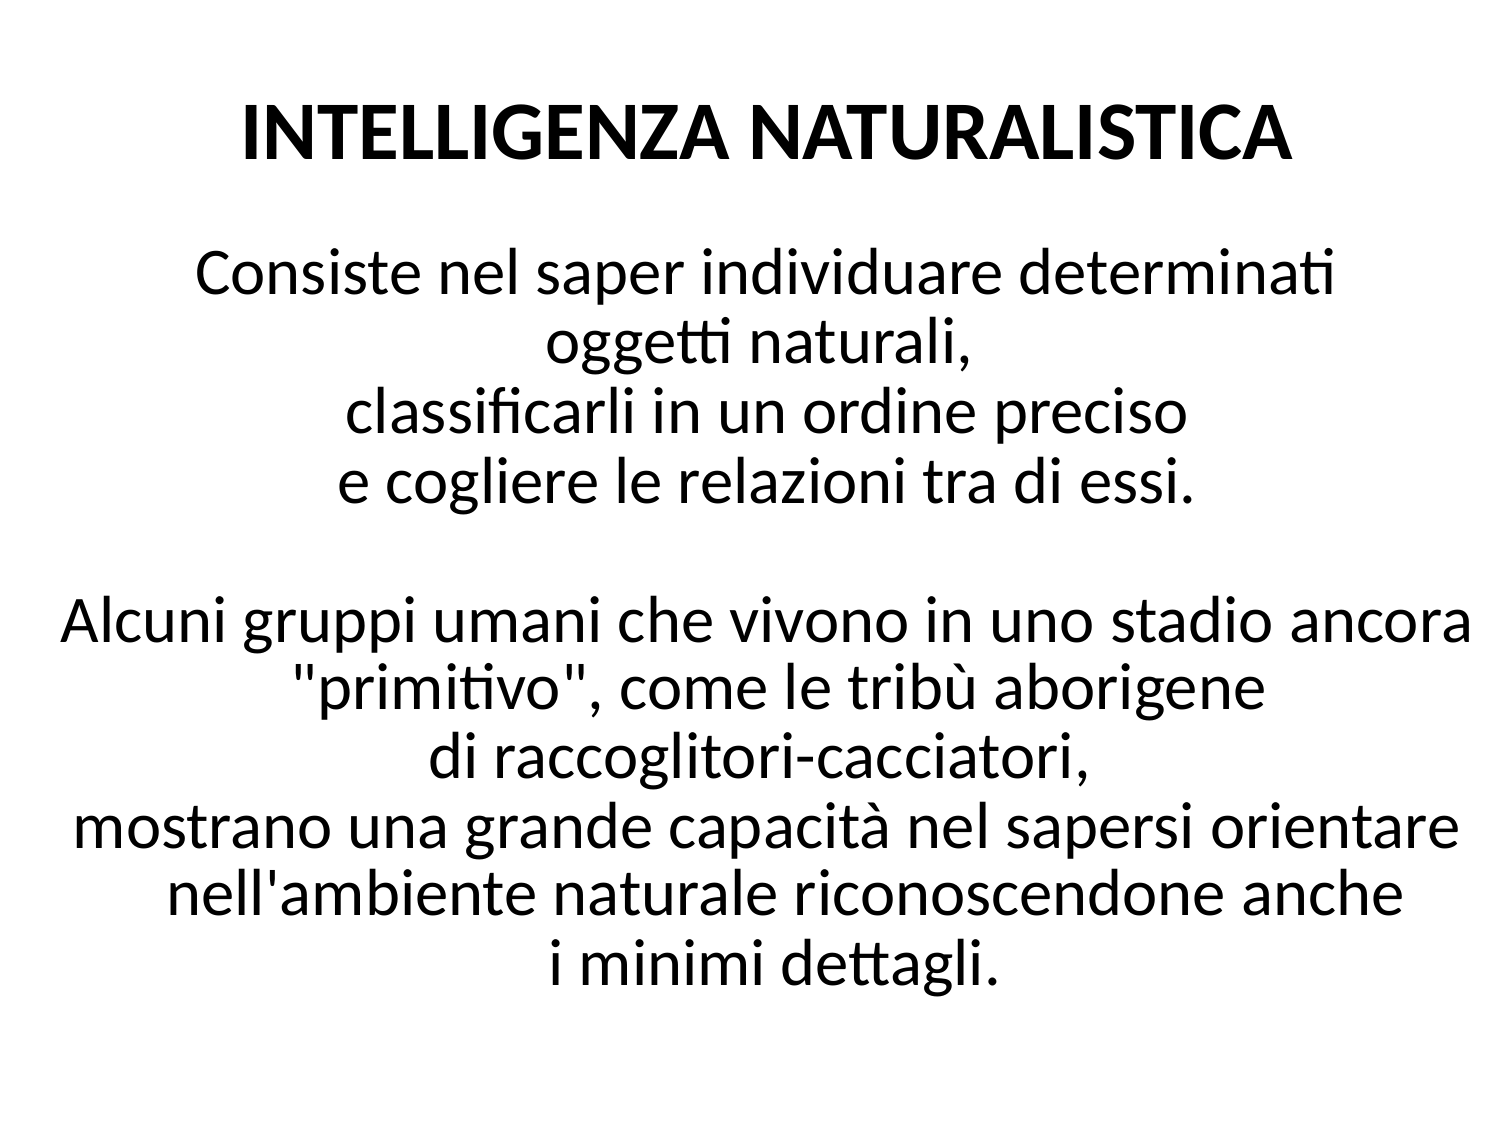

INTELLIGENZA NATURALISTICA
 Consiste nel saper individuare determinati
oggetti naturali,
classificarli in un ordine preciso
 e cogliere le relazioni tra di essi.
Alcuni gruppi umani che vivono in uno stadio ancora "primitivo", come le tribù aborigene
di raccoglitori-cacciatori,
mostrano una grande capacità nel sapersi orientare nell'ambiente naturale riconoscendone anche
 i minimi dettagli.